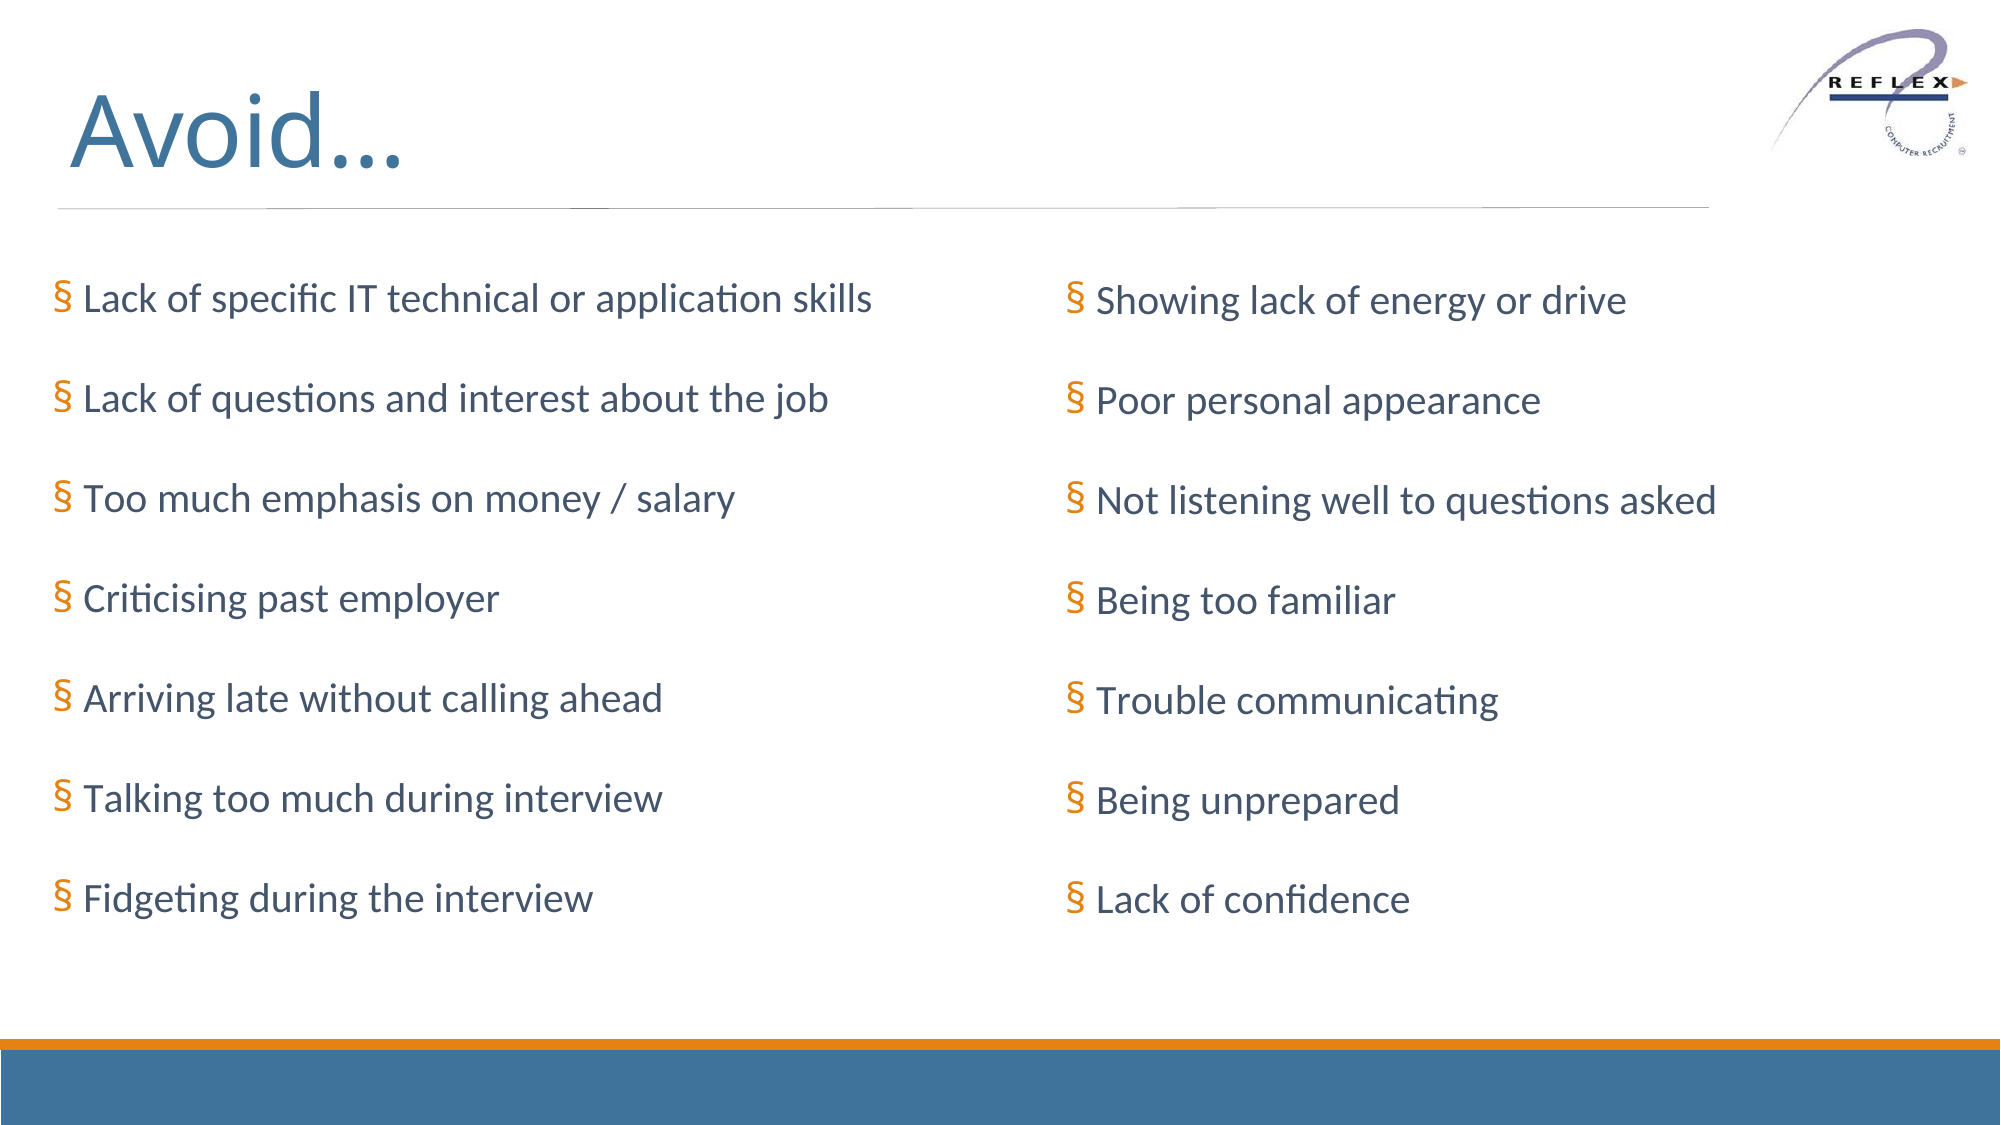

# Avoid…
 Lack of specific IT technical or application skills
 Lack of questions and interest about the job
 Too much emphasis on money / salary
 Criticising past employer
 Arriving late without calling ahead
 Talking too much during interview
 Fidgeting during the interview
 Showing lack of energy or drive
 Poor personal appearance
 Not listening well to questions asked
 Being too familiar
 Trouble communicating
 Being unprepared
 Lack of confidence